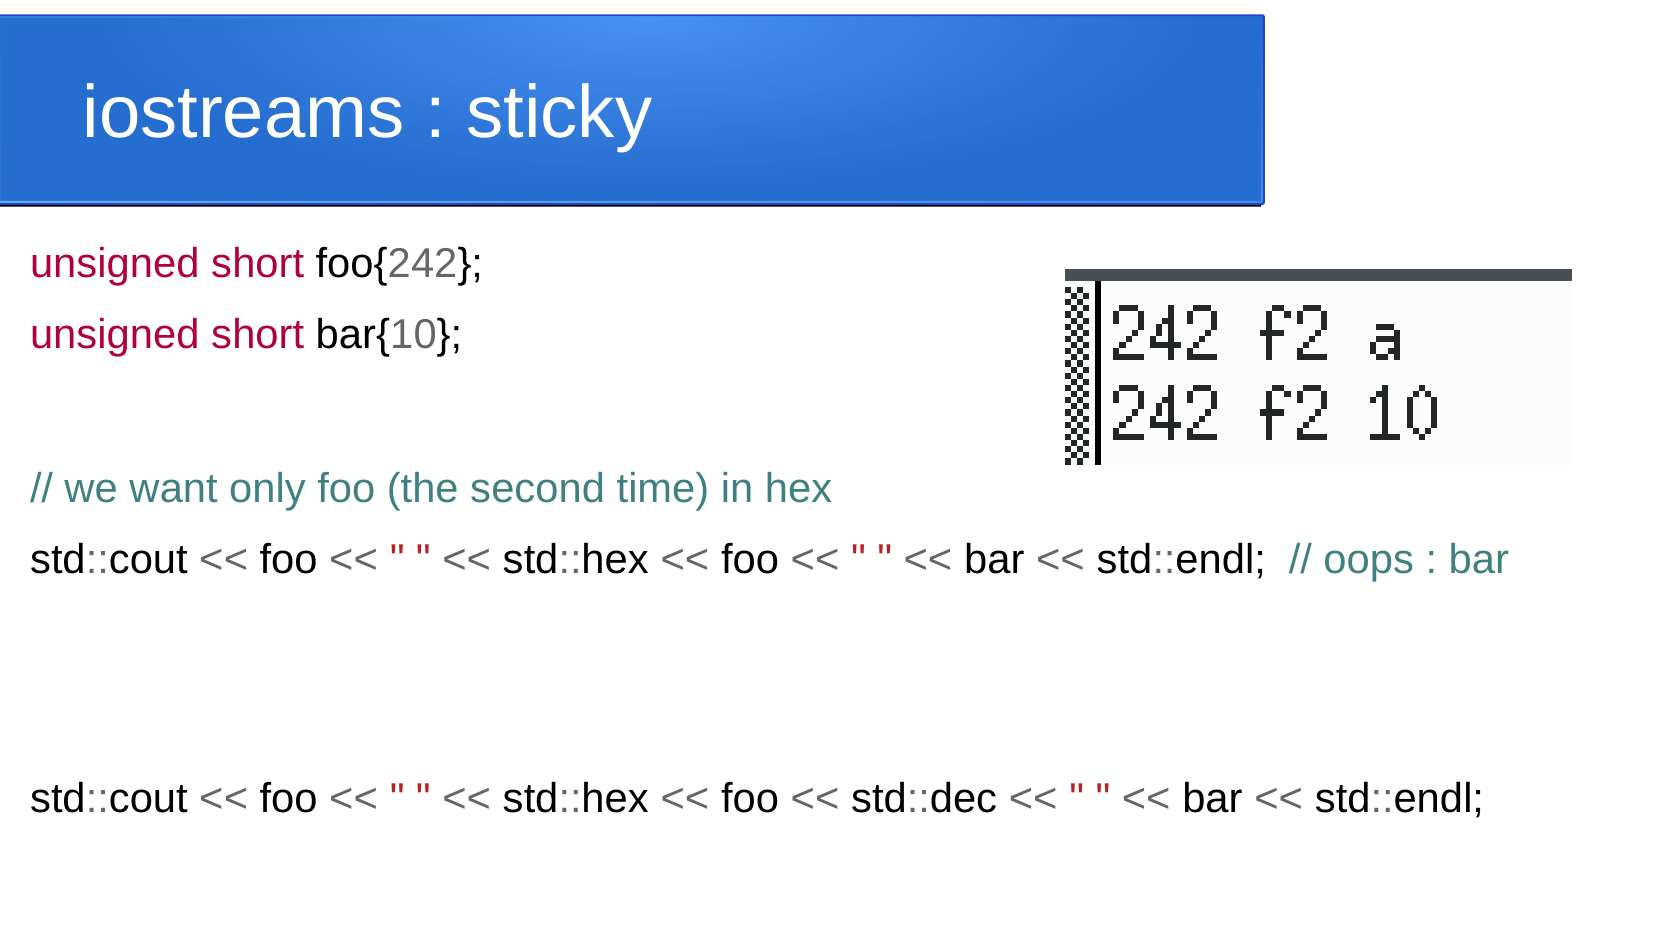

# iostreams : sticky
unsigned short foo{242};
unsigned short bar{10};
// we want only foo (the second time) in hex
std::cout << foo << " " << std::hex << foo << " " << bar << std::endl; // oops : bar
std::cout << foo << " " << std::hex << foo << std::dec << " " << bar << std::endl;